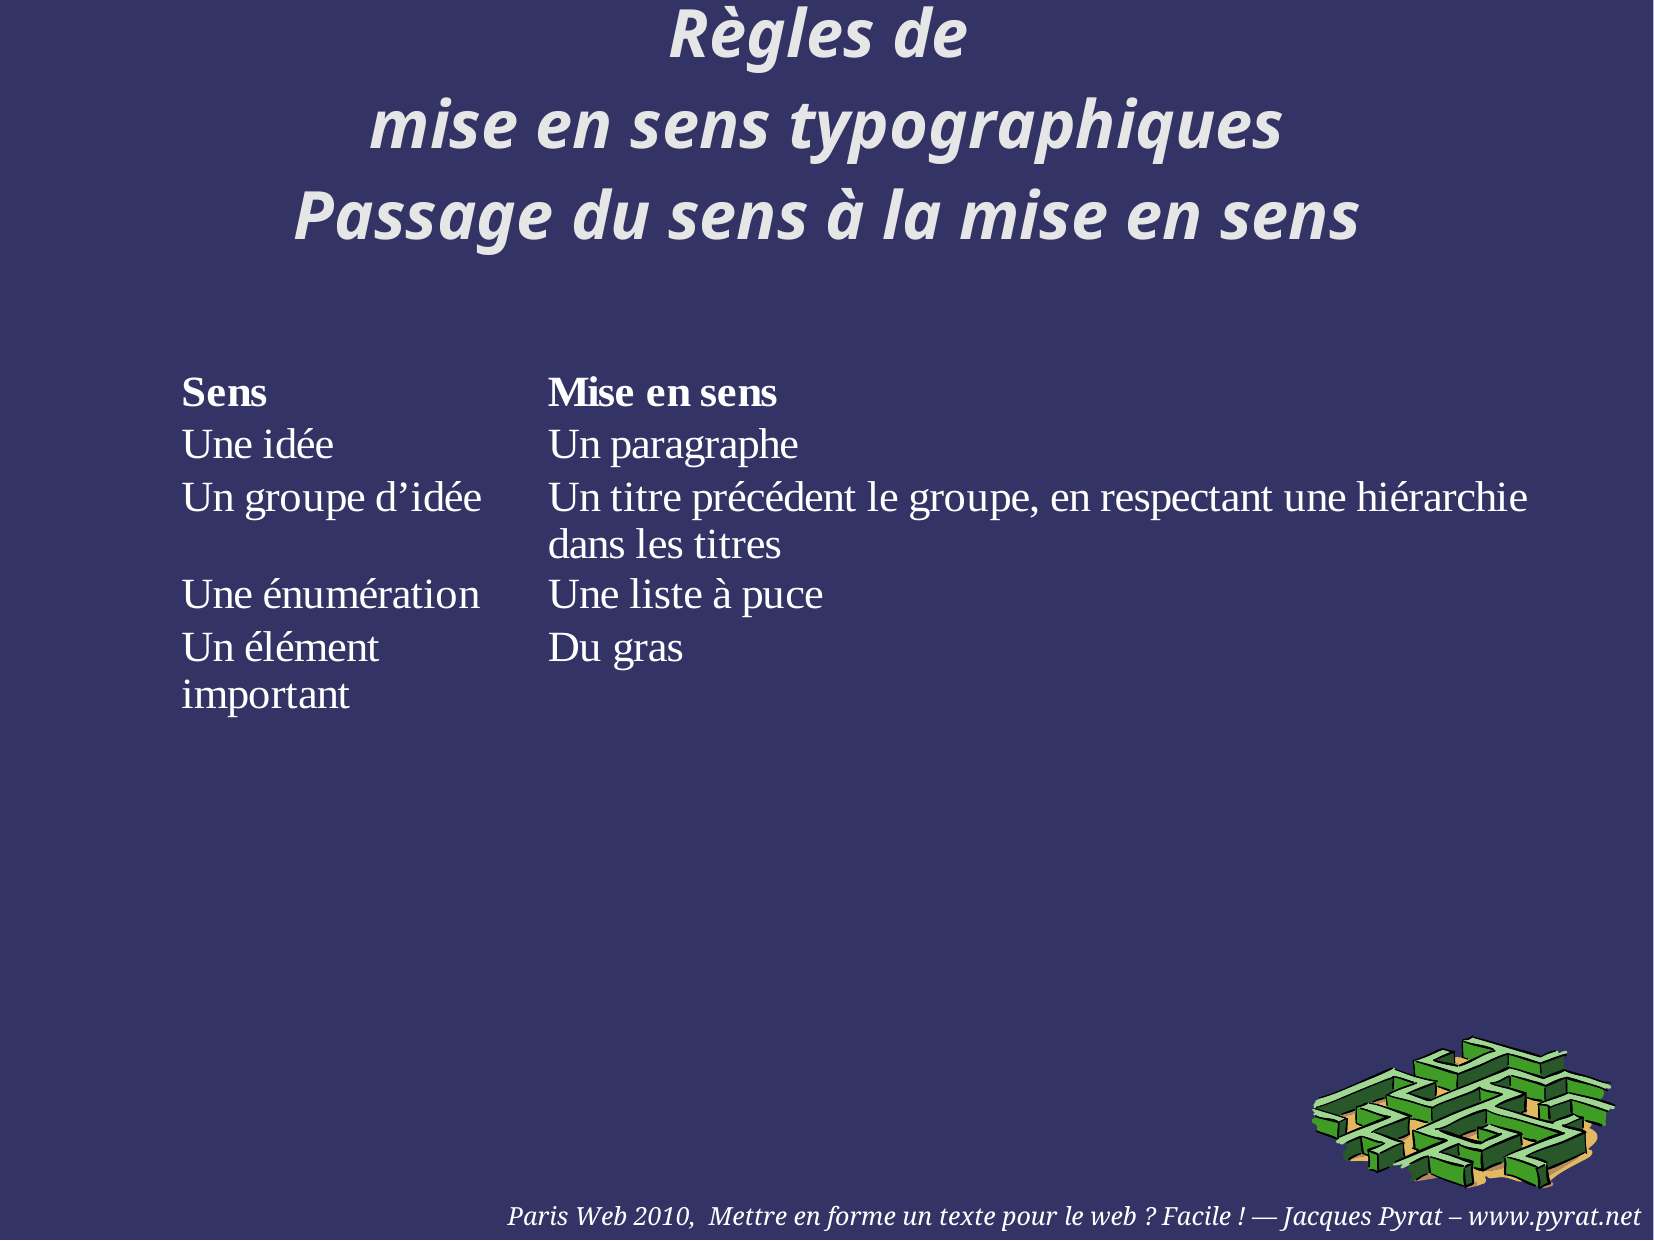

# Règles de mise en sens typographiques Passage du sens à la mise en sens